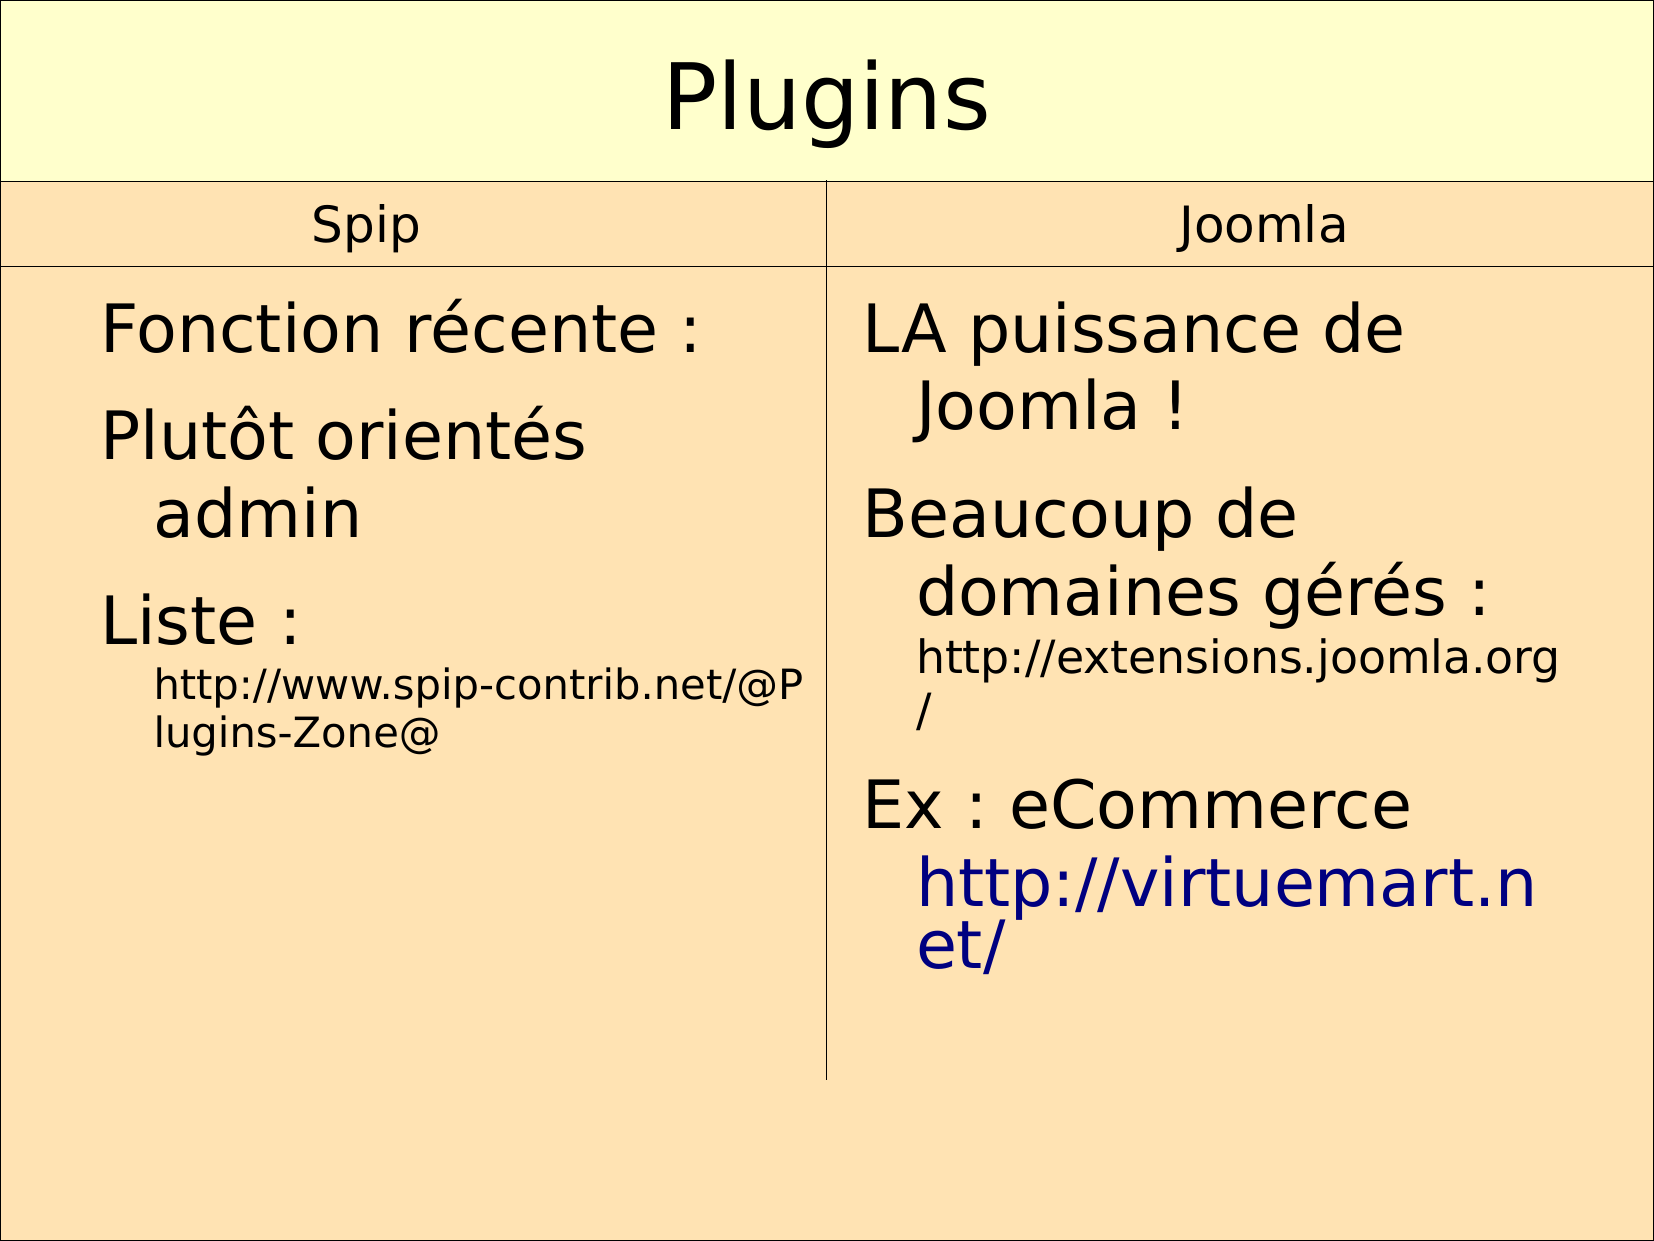

# Plugins
Fonction récente :
Plutôt orientés admin
Liste :
http://www.spip-contrib.net/@Plugins-Zone@
LA puissance de Joomla !
Beaucoup de domaines gérés : http://extensions.joomla.org/
Ex : eCommerce
http://virtuemart.net/